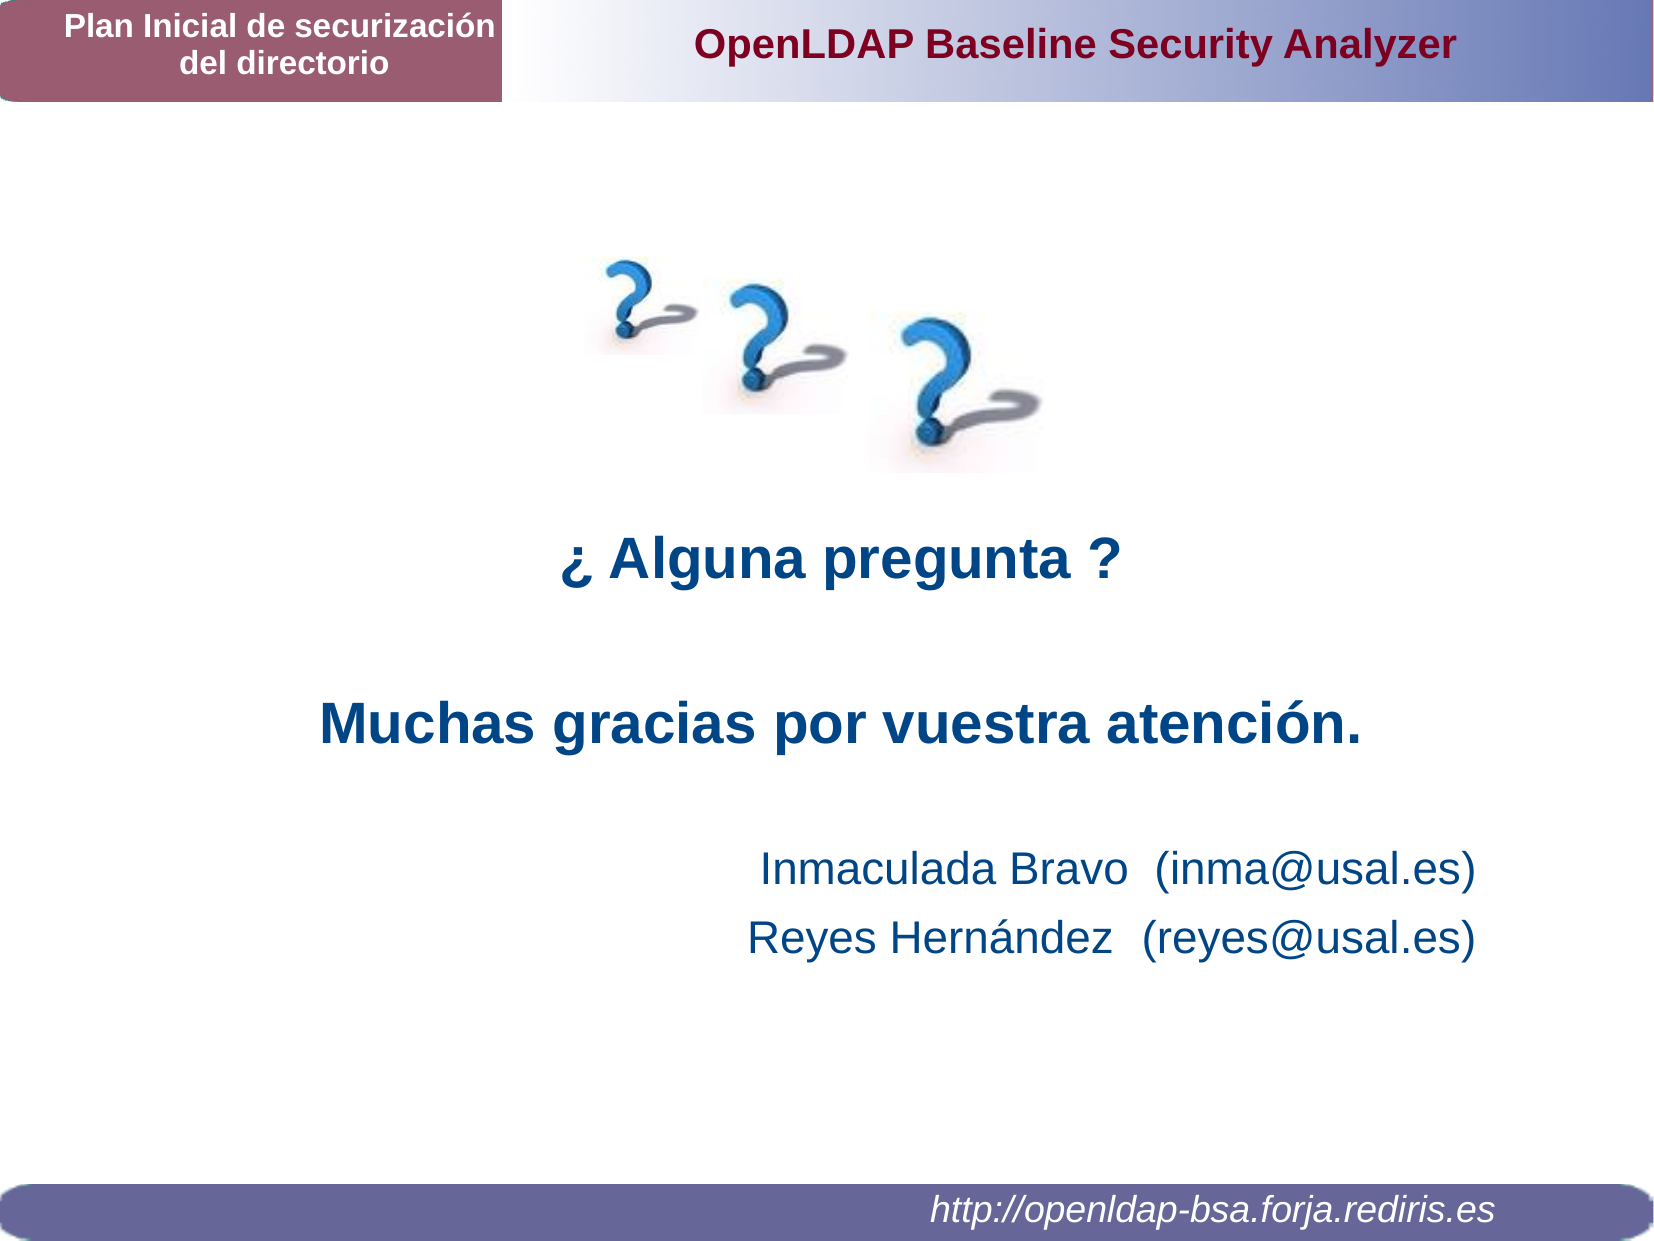

Plan Inicial de securización
 del directorio
OpenLDAP Baseline Security Analyzer
¿ Alguna pregunta ?
Muchas gracias por vuestra atención.
Inmaculada Bravo (inma@usal.es)
Reyes Hernández	 (reyes@usal.es)
http://openldap-bsa.forja.rediris.es